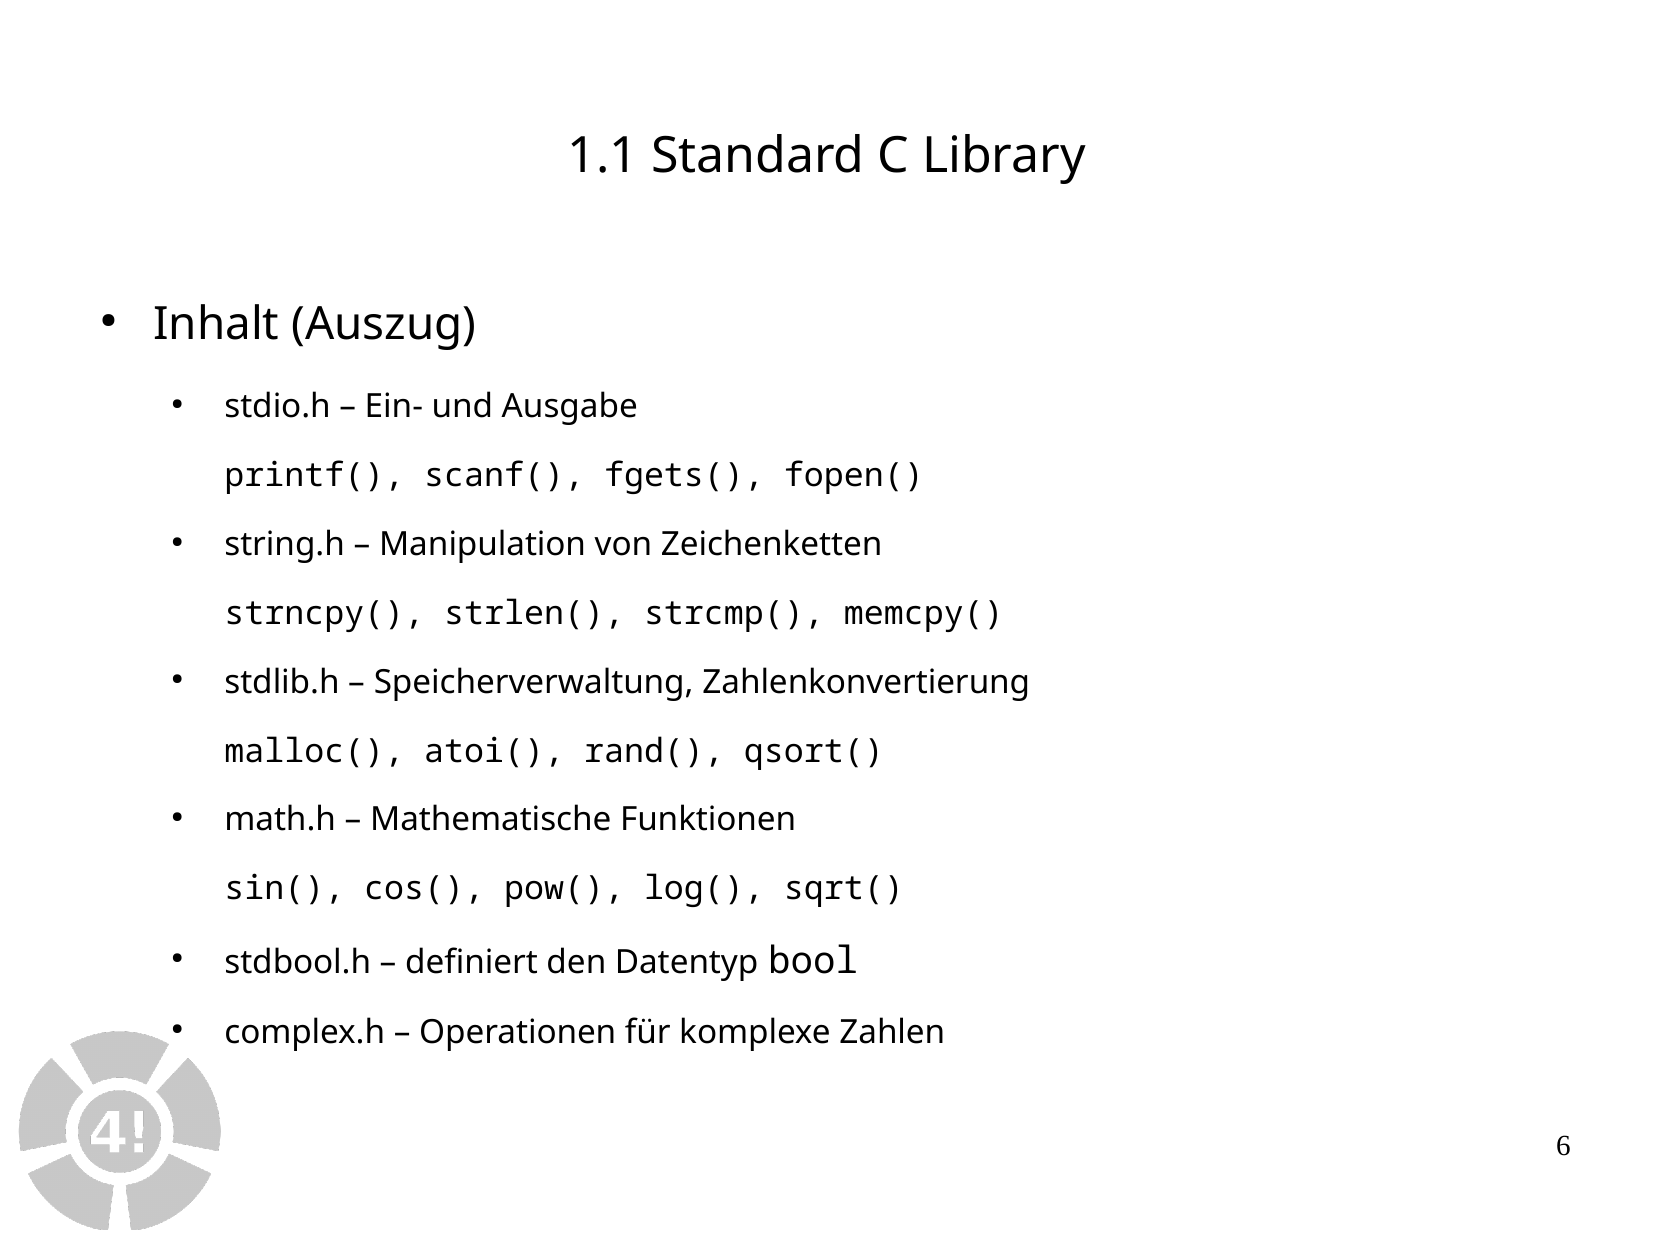

# 1.1 Standard C Library
Inhalt (Auszug)
stdio.h – Ein- und Ausgabe
printf(), scanf(), fgets(), fopen()
string.h – Manipulation von Zeichenketten
strncpy(), strlen(), strcmp(), memcpy()
stdlib.h – Speicherverwaltung, Zahlenkonvertierung
malloc(), atoi(), rand(), qsort()
math.h – Mathematische Funktionen
sin(), cos(), pow(), log(), sqrt()
stdbool.h – definiert den Datentyp bool
complex.h – Operationen für komplexe Zahlen
6